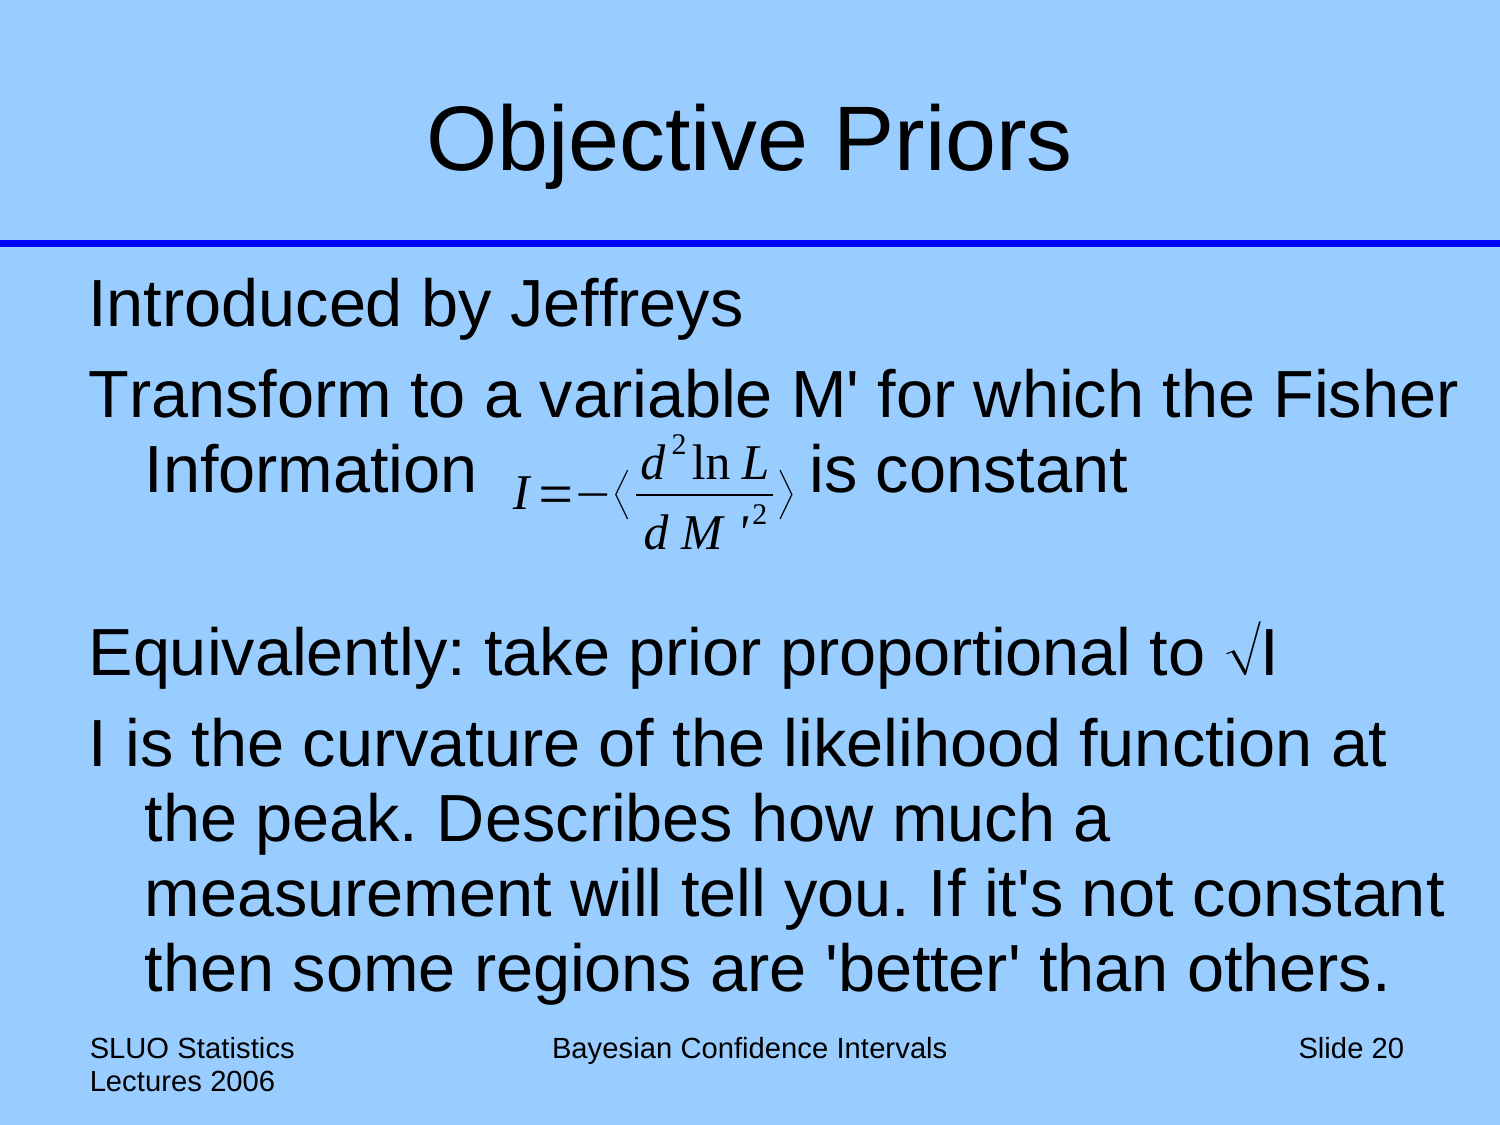

# Objective Priors
Introduced by Jeffreys
Transform to a variable M' for which the Fisher Information is constant
Equivalently: take prior proportional to I
I is the curvature of the likelihood function at the peak. Describes how much a measurement will tell you. If it's not constant then some regions are 'better' than others.
20